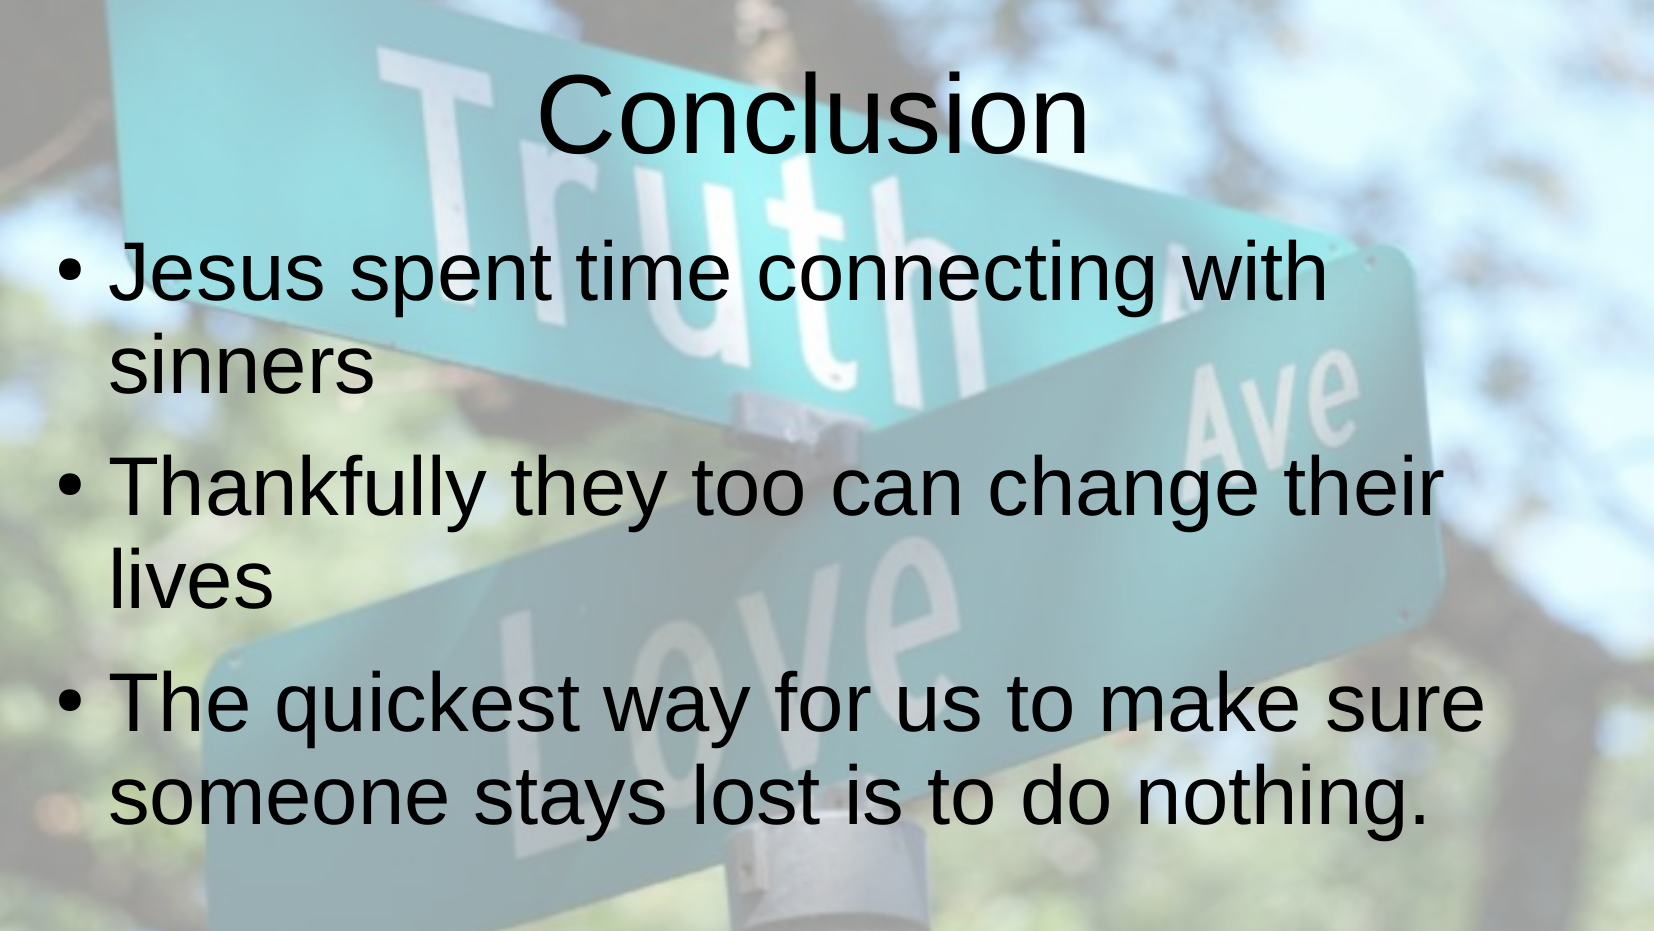

# Conclusion
Jesus spent time connecting with sinners
Thankfully they too can change their lives
The quickest way for us to make sure someone stays lost is to do nothing.